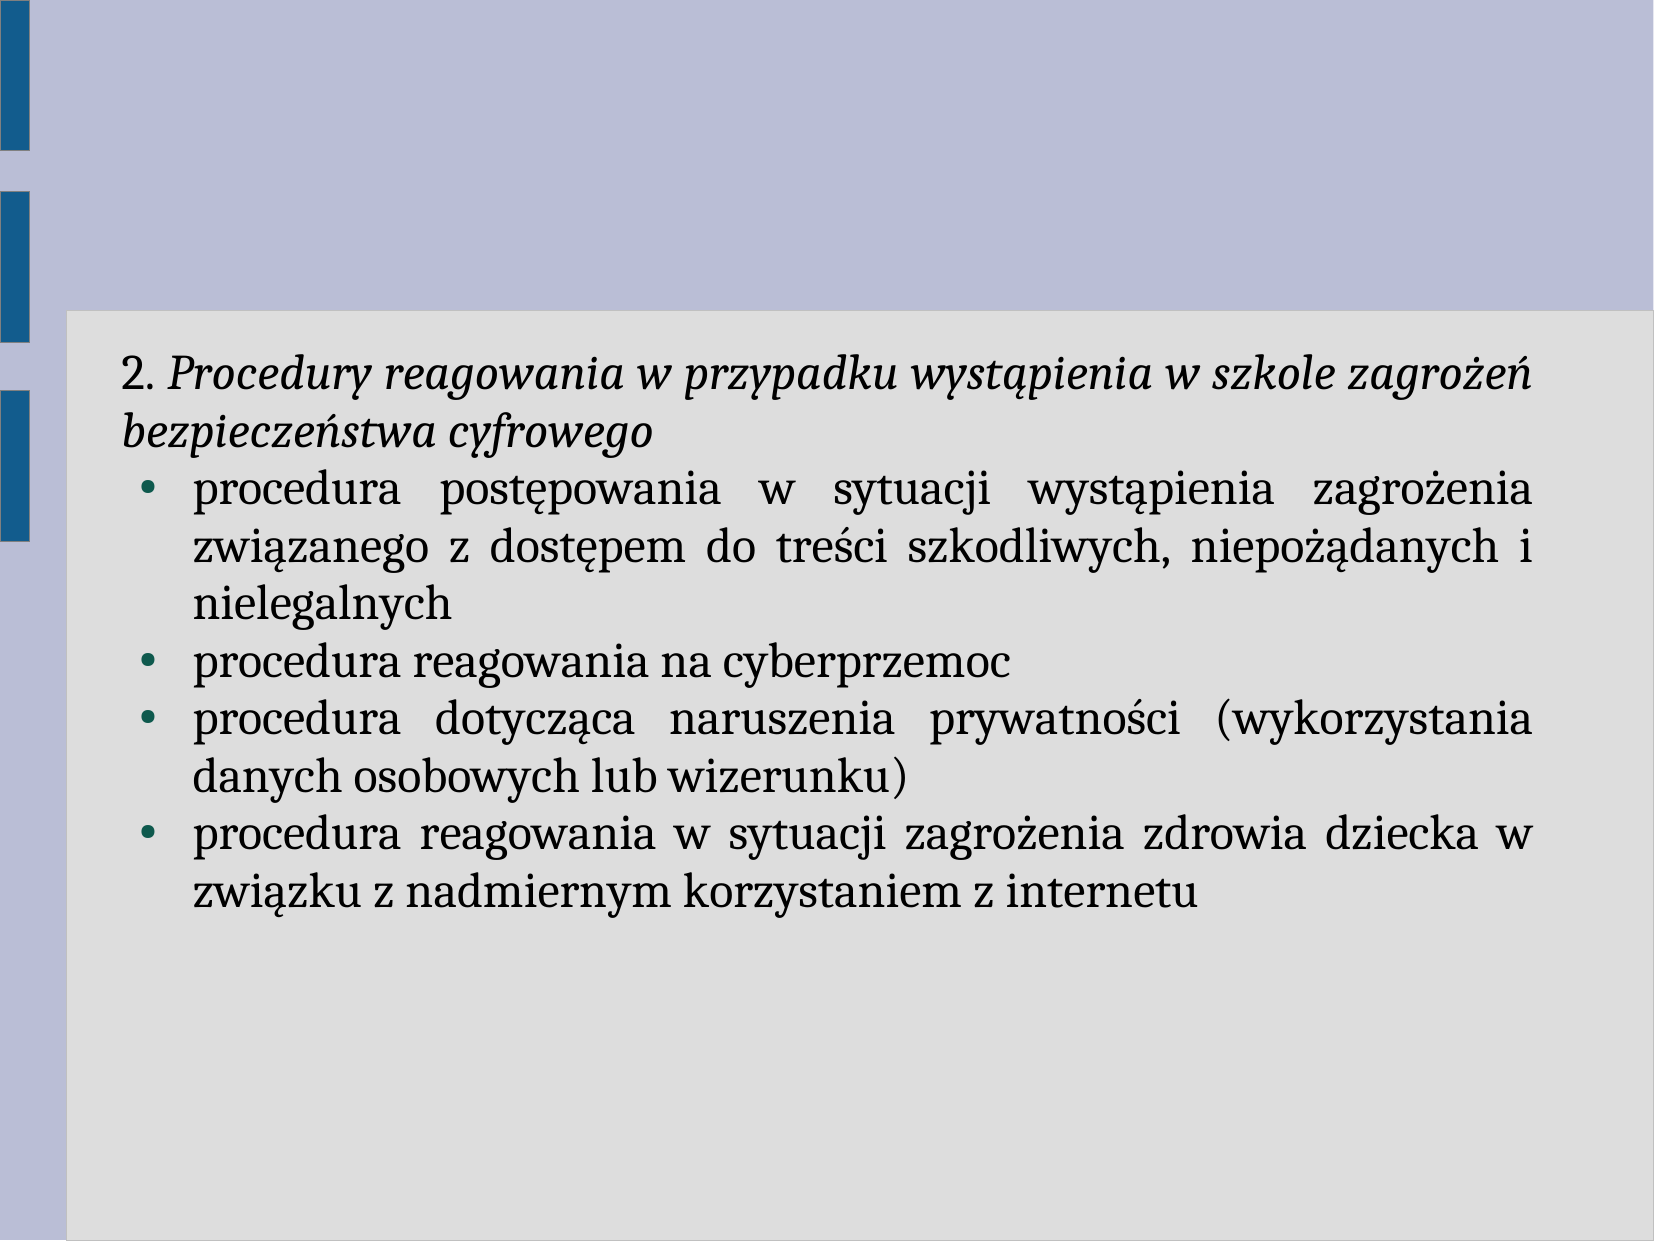

#
2. Procedury reagowania w przypadku wystąpienia w szkole zagrożeń bezpieczeństwa cyfrowego
procedura postępowania w sytuacji wystąpienia zagrożenia związanego z dostępem do treści szkodliwych, niepożądanych i nielegalnych
procedura reagowania na cyberprzemoc
procedura dotycząca naruszenia prywatności (wykorzystania danych osobowych lub wizerunku)
procedura reagowania w sytuacji zagrożenia zdrowia dziecka w związku z nadmiernym korzystaniem z internetu